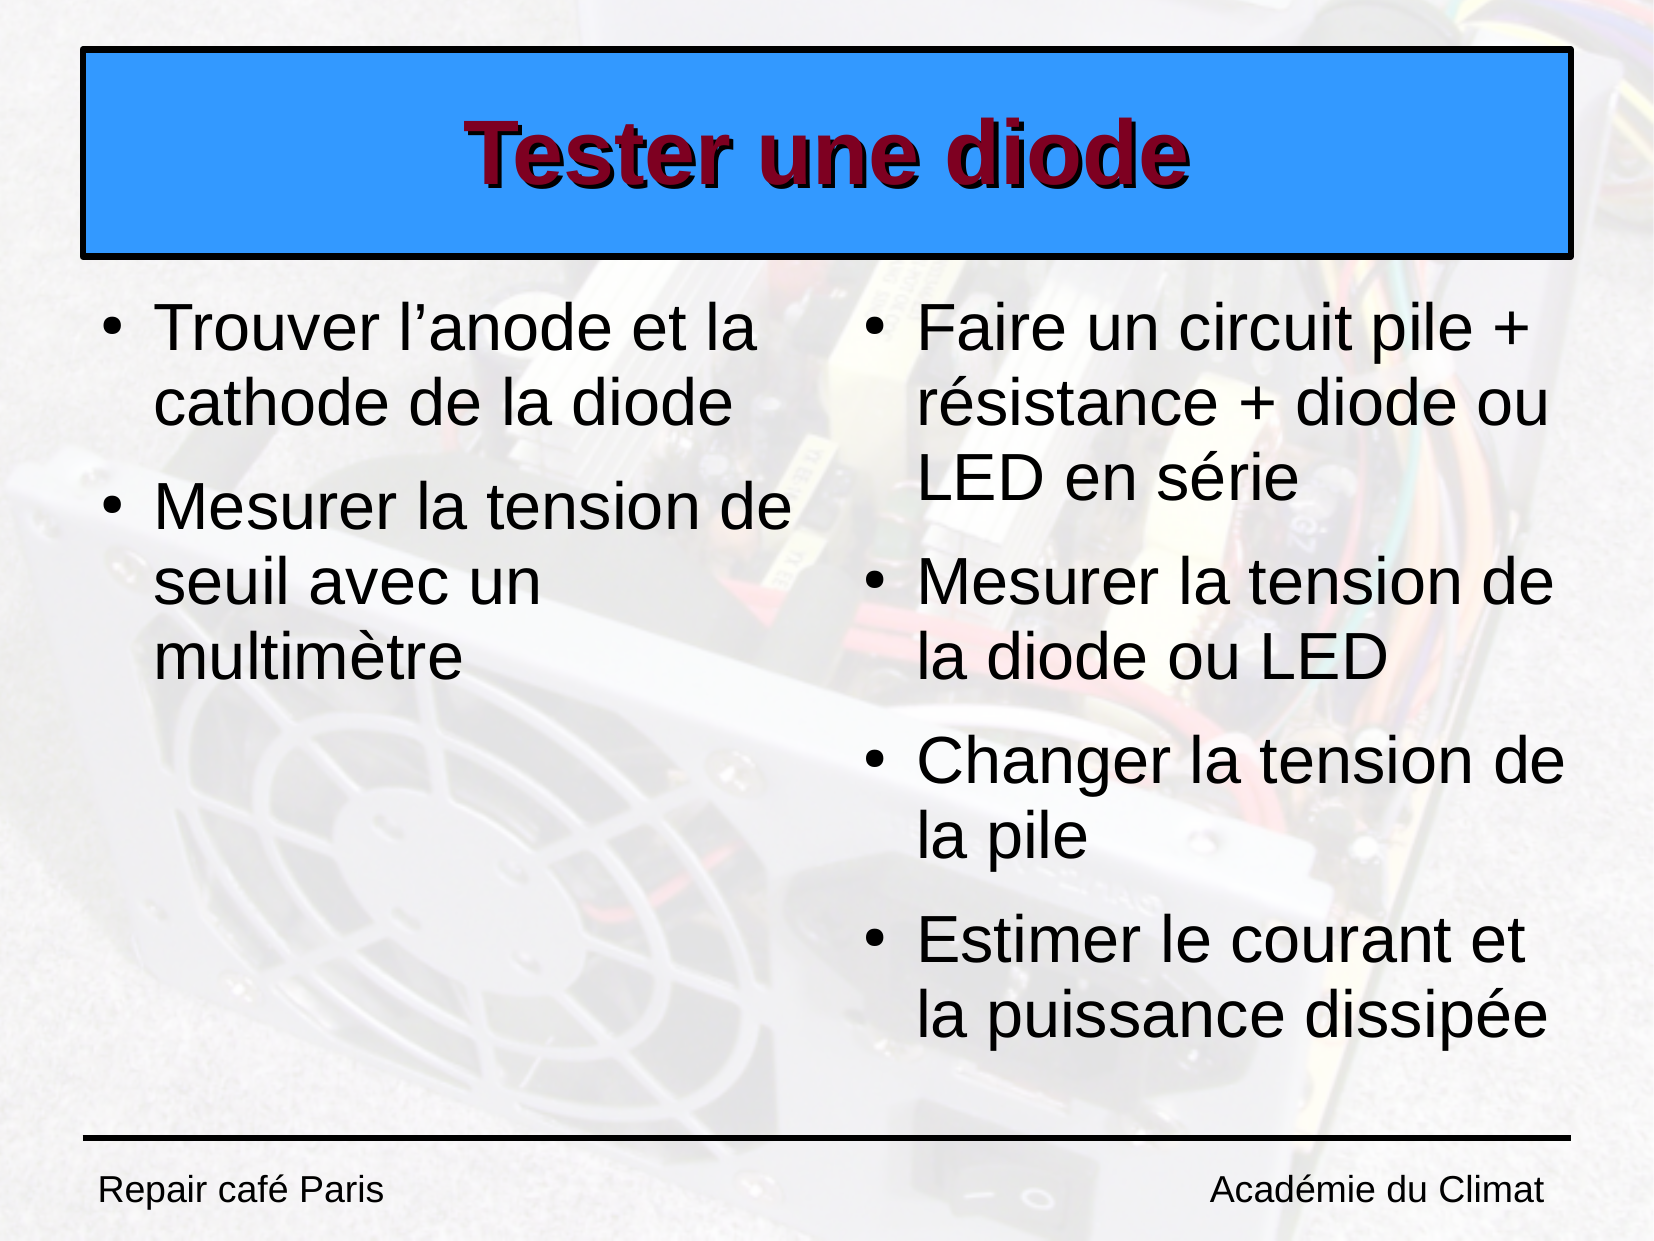

# Tester une diode
Trouver l’anode et la cathode de la diode
Mesurer la tension de seuil avec un multimètre
Faire un circuit pile + résistance + diode ou LED en série
Mesurer la tension de la diode ou LED
Changer la tension de la pile
Estimer le courant et la puissance dissipée
Repair café Paris	Académie du Climat